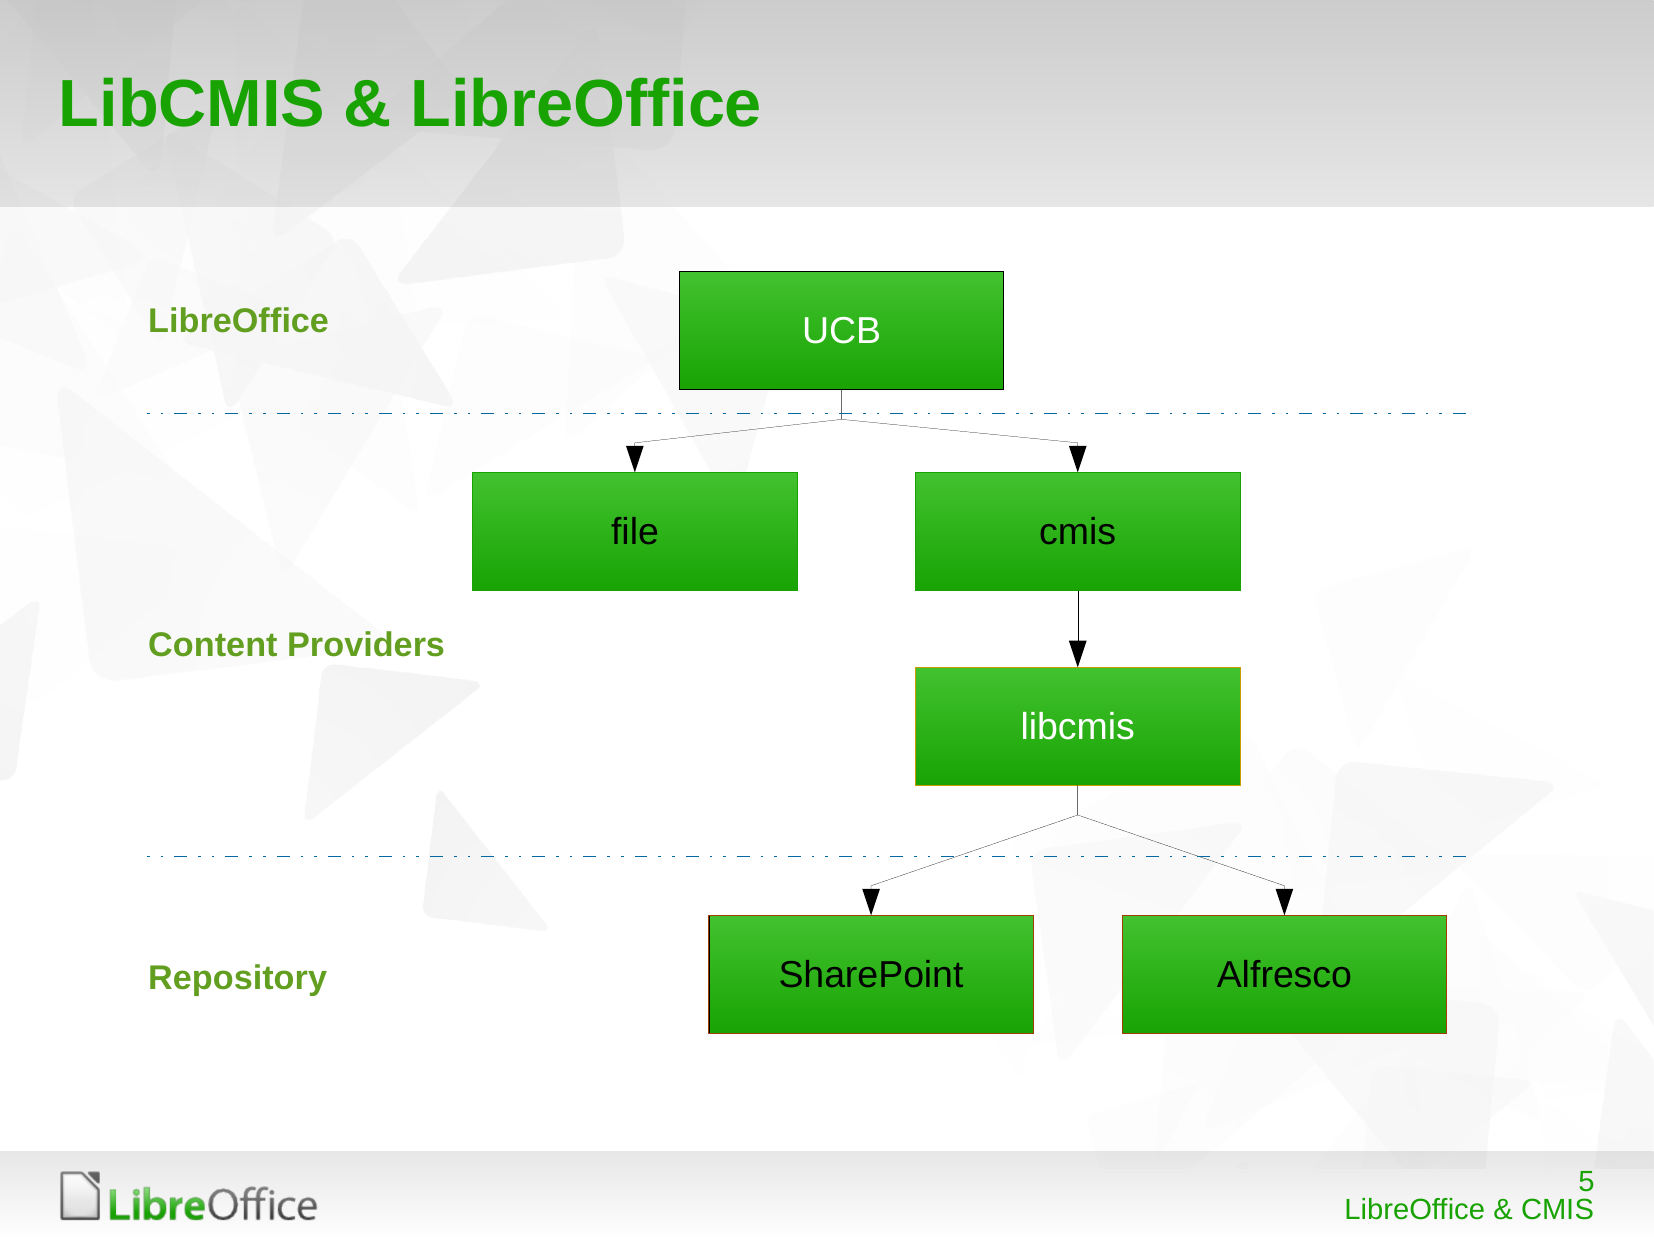

# LibCMIS & LibreOffice
UCB
LibreOffice
file
cmis
Content Providers
libcmis
SharePoint
Alfresco
Repository
5
LibreOffice & CMIS